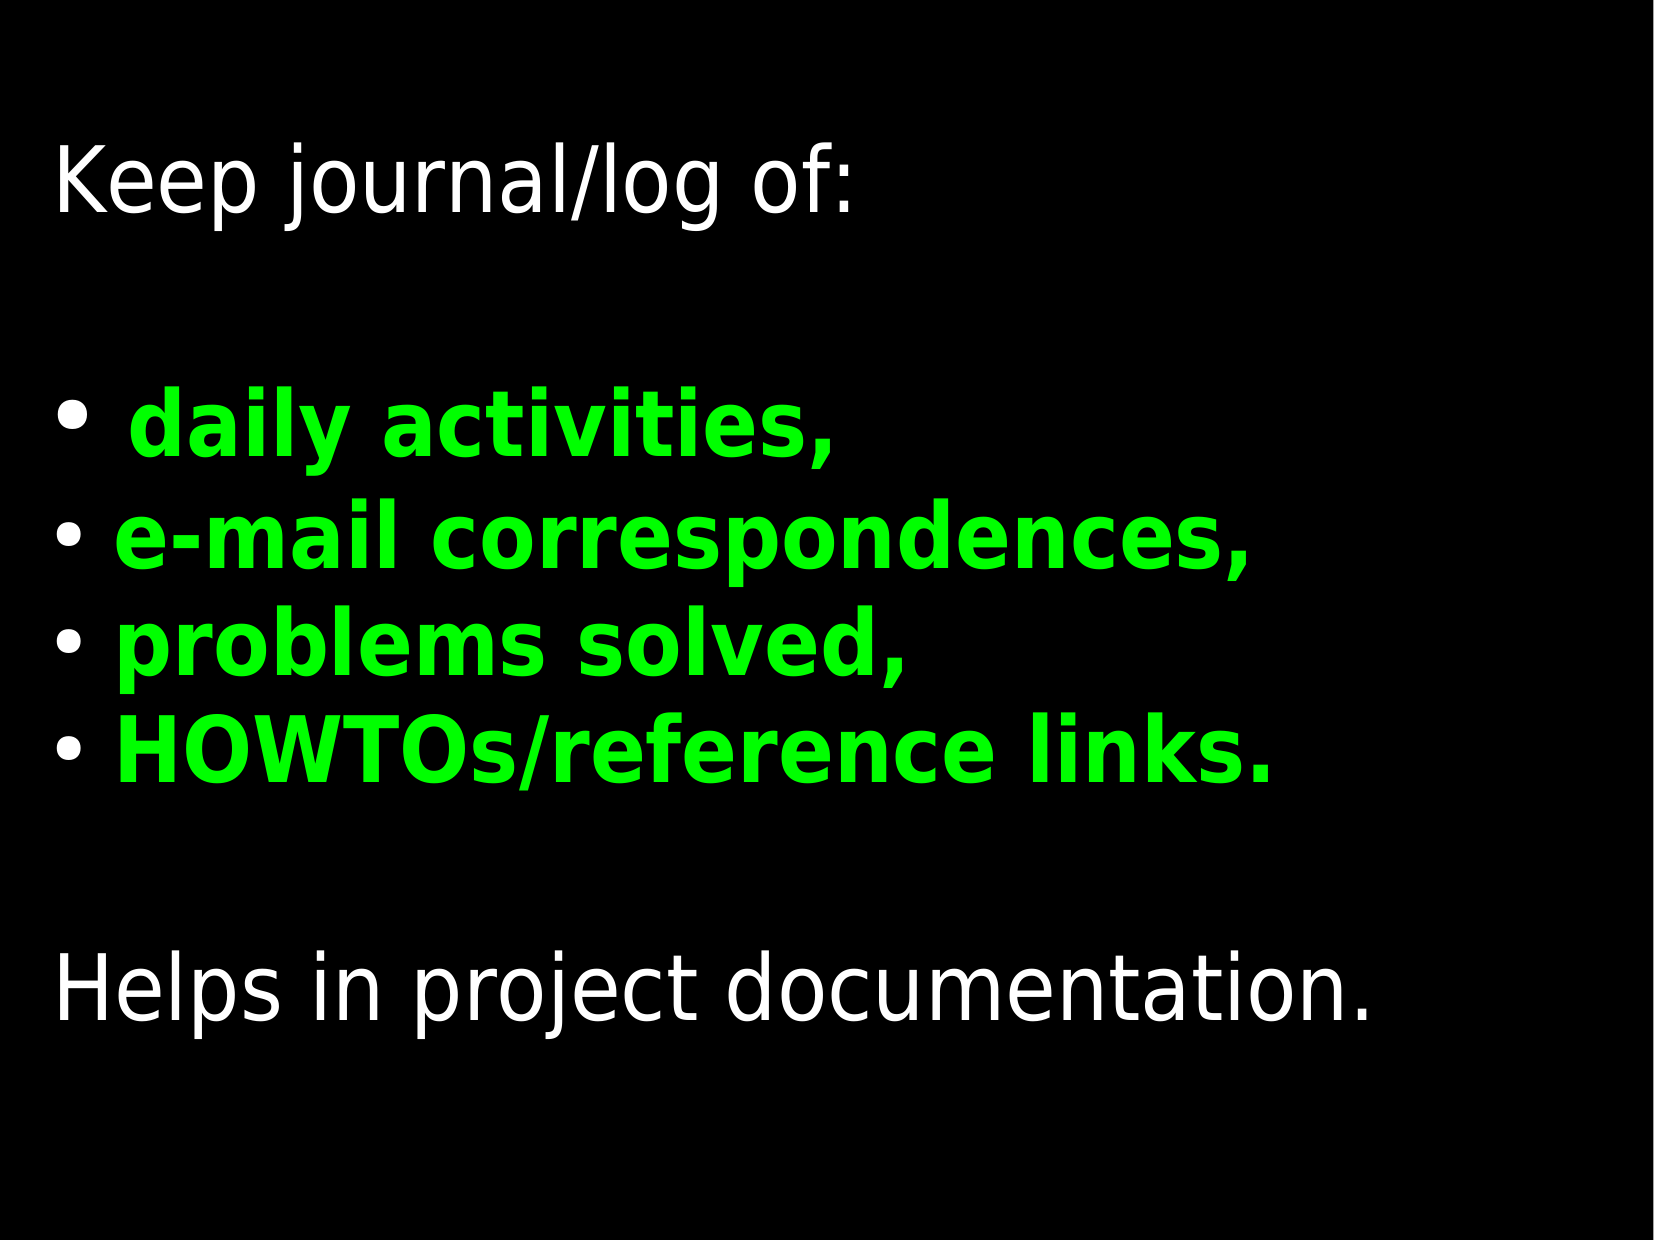

Keep journal/log of:
 daily activities,
 e-mail correspondences,
 problems solved,
 HOWTOs/reference links.
Helps in project documentation.